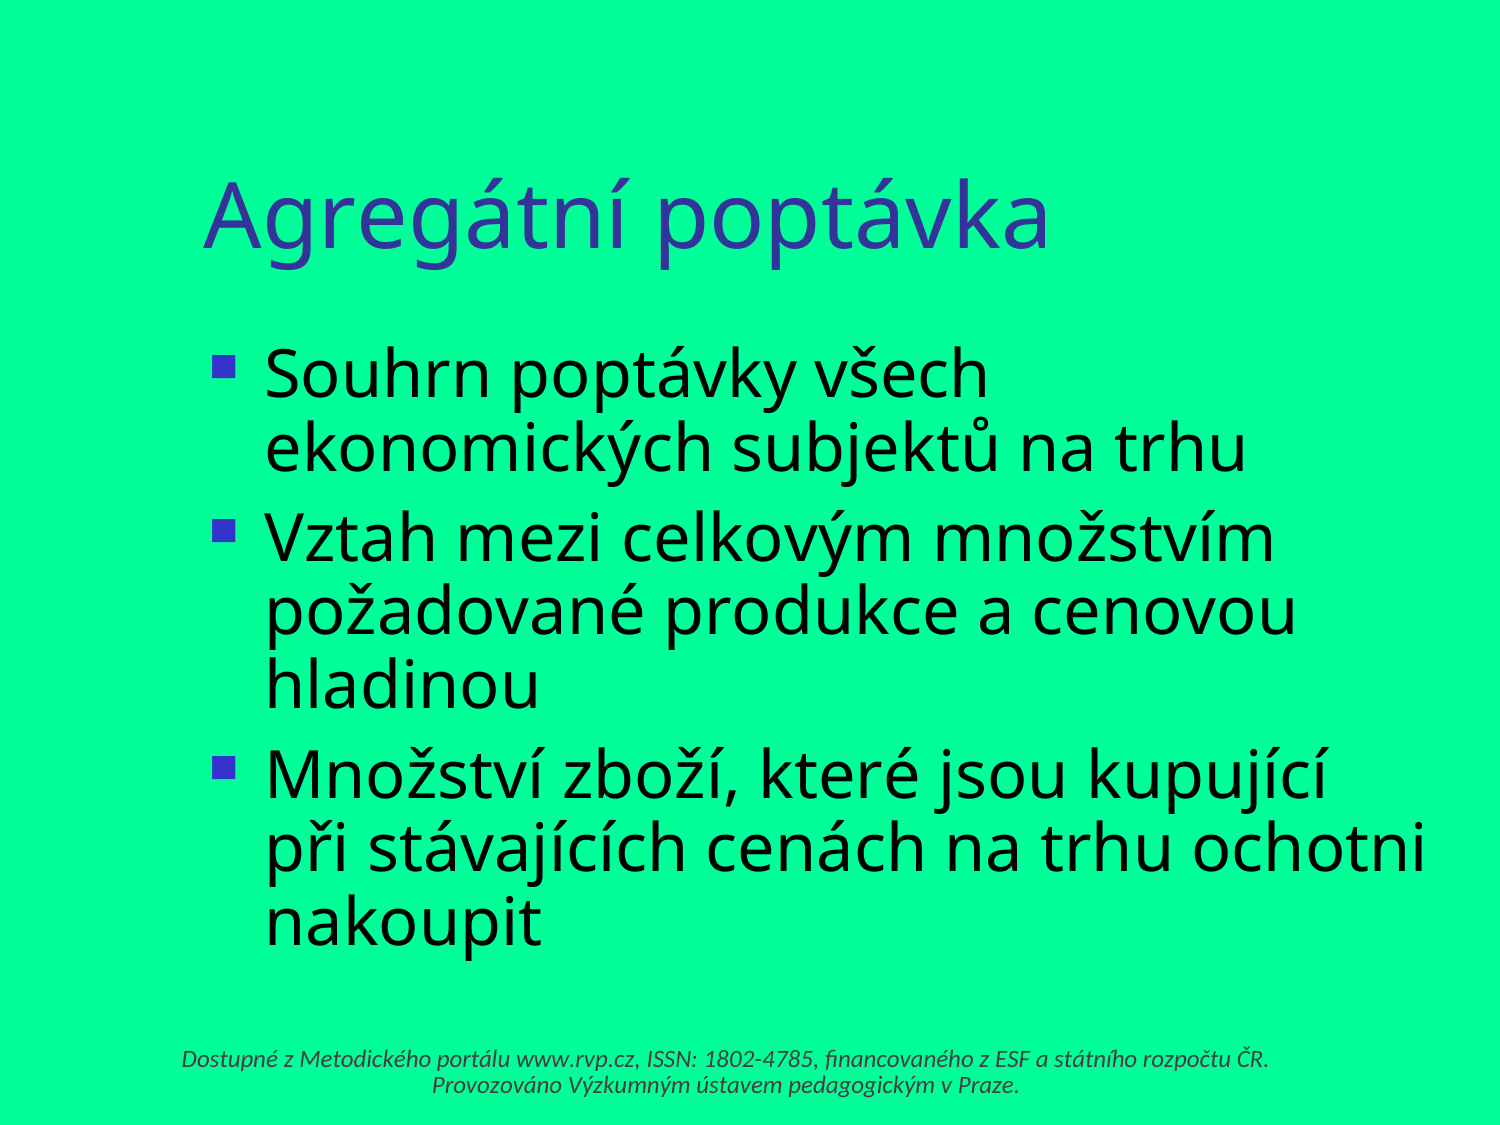

# Agregátní poptávka
Souhrn poptávky všech ekonomických subjektů na trhu
Vztah mezi celkovým množstvím požadované produkce a cenovou hladinou
Množství zboží, které jsou kupující
při stávajících cenách na trhu ochotni nakoupit
Dostupné z Metodického portálu www.rvp.cz, ISSN: 1802-4785, financovaného z ESF a státního rozpočtu ČR. Provozováno Výzkumným ústavem pedagogickým v Praze.